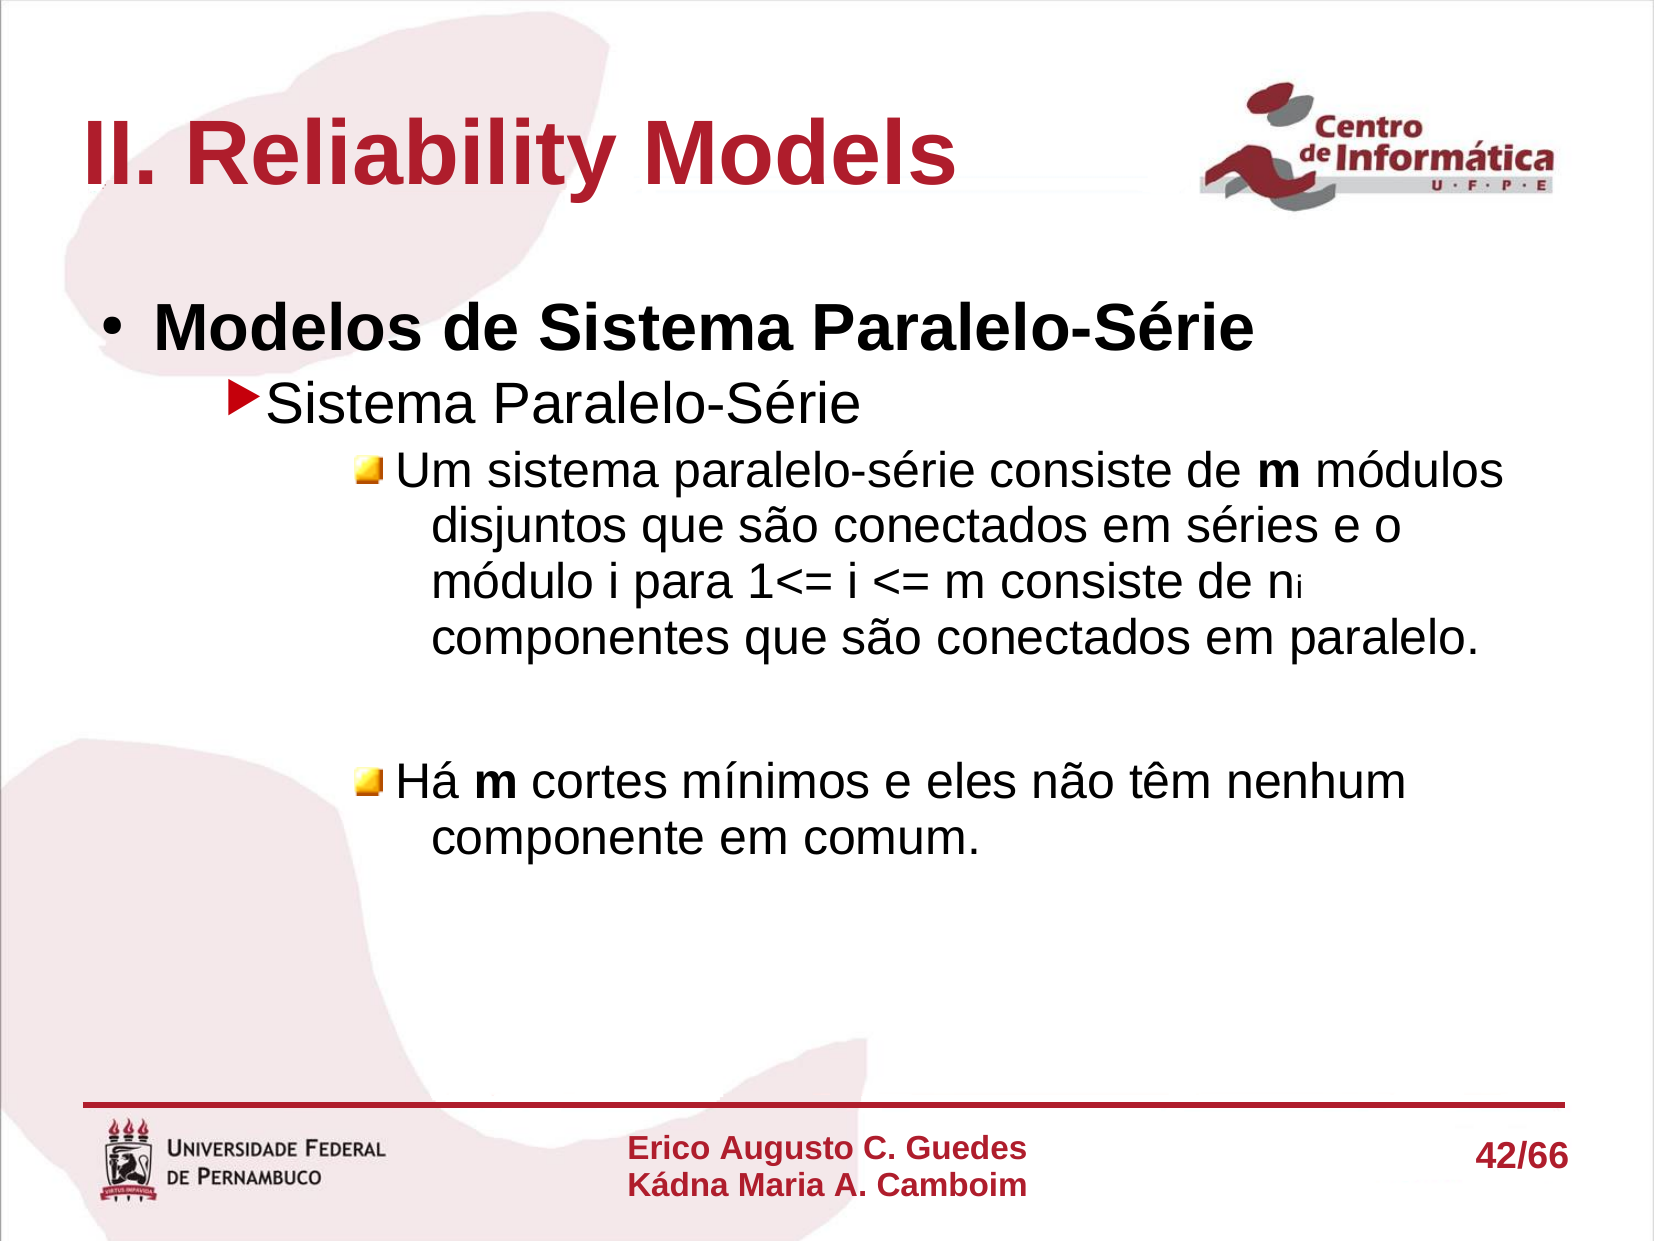

# II. Reliability Models
Modelos de Sistema Paralelo-Série
Sistema Paralelo-Série
Um sistema paralelo-série consiste de m módulos disjuntos que são conectados em séries e o módulo i para 1<= i <= m consiste de ni componentes que são conectados em paralelo.
Há m cortes mínimos e eles não têm nenhum componente em comum.